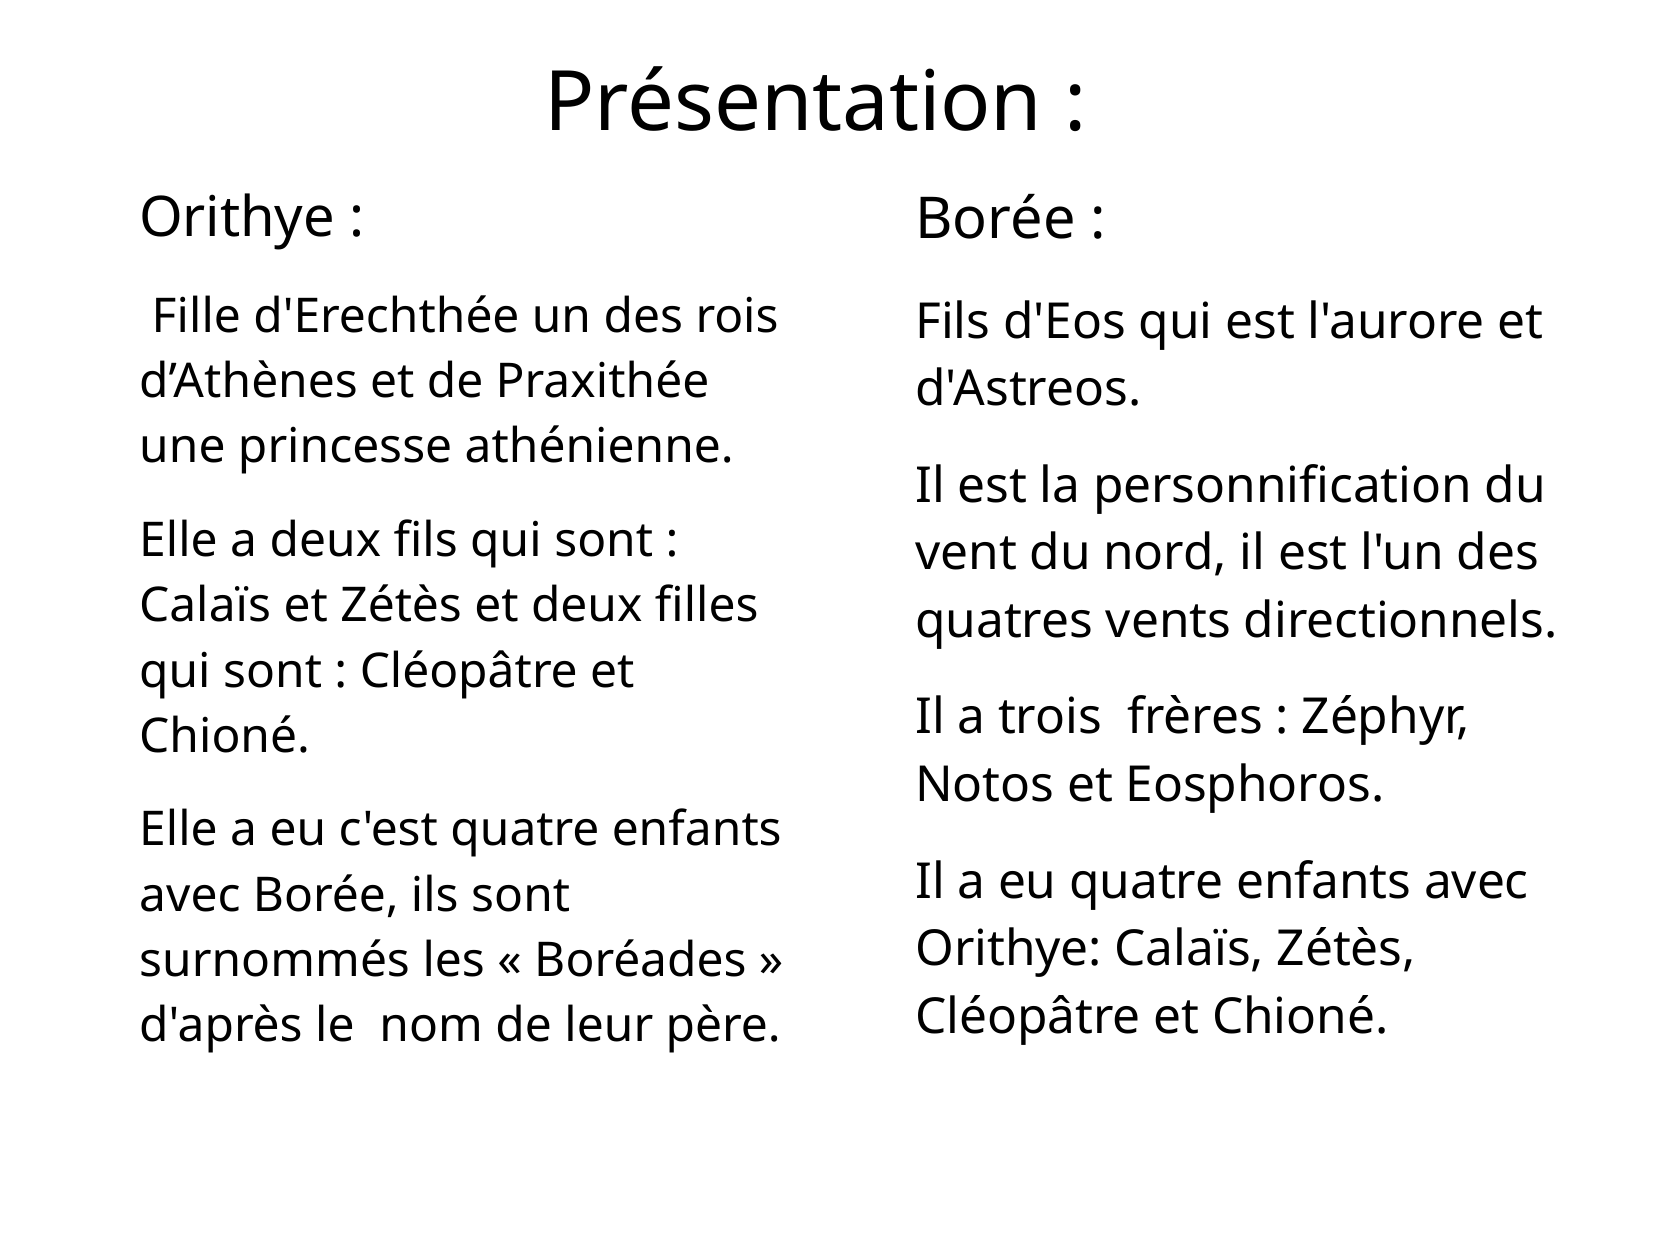

# Présentation :
Orithye :
 Fille d'Erechthée un des rois d’Athènes et de Praxithée une princesse athénienne.
Elle a deux fils qui sont : Calaïs et Zétès et deux filles qui sont : Cléopâtre et Chioné.
Elle a eu c'est quatre enfants avec Borée, ils sont surnommés les « Boréades » d'après le nom de leur père.
Borée :
Fils d'Eos qui est l'aurore et d'Astreos.
Il est la personnification du vent du nord, il est l'un des quatres vents directionnels.
Il a trois frères : Zéphyr, Notos et Eosphoros.
Il a eu quatre enfants avec Orithye: Calaïs, Zétès, Cléopâtre et Chioné.